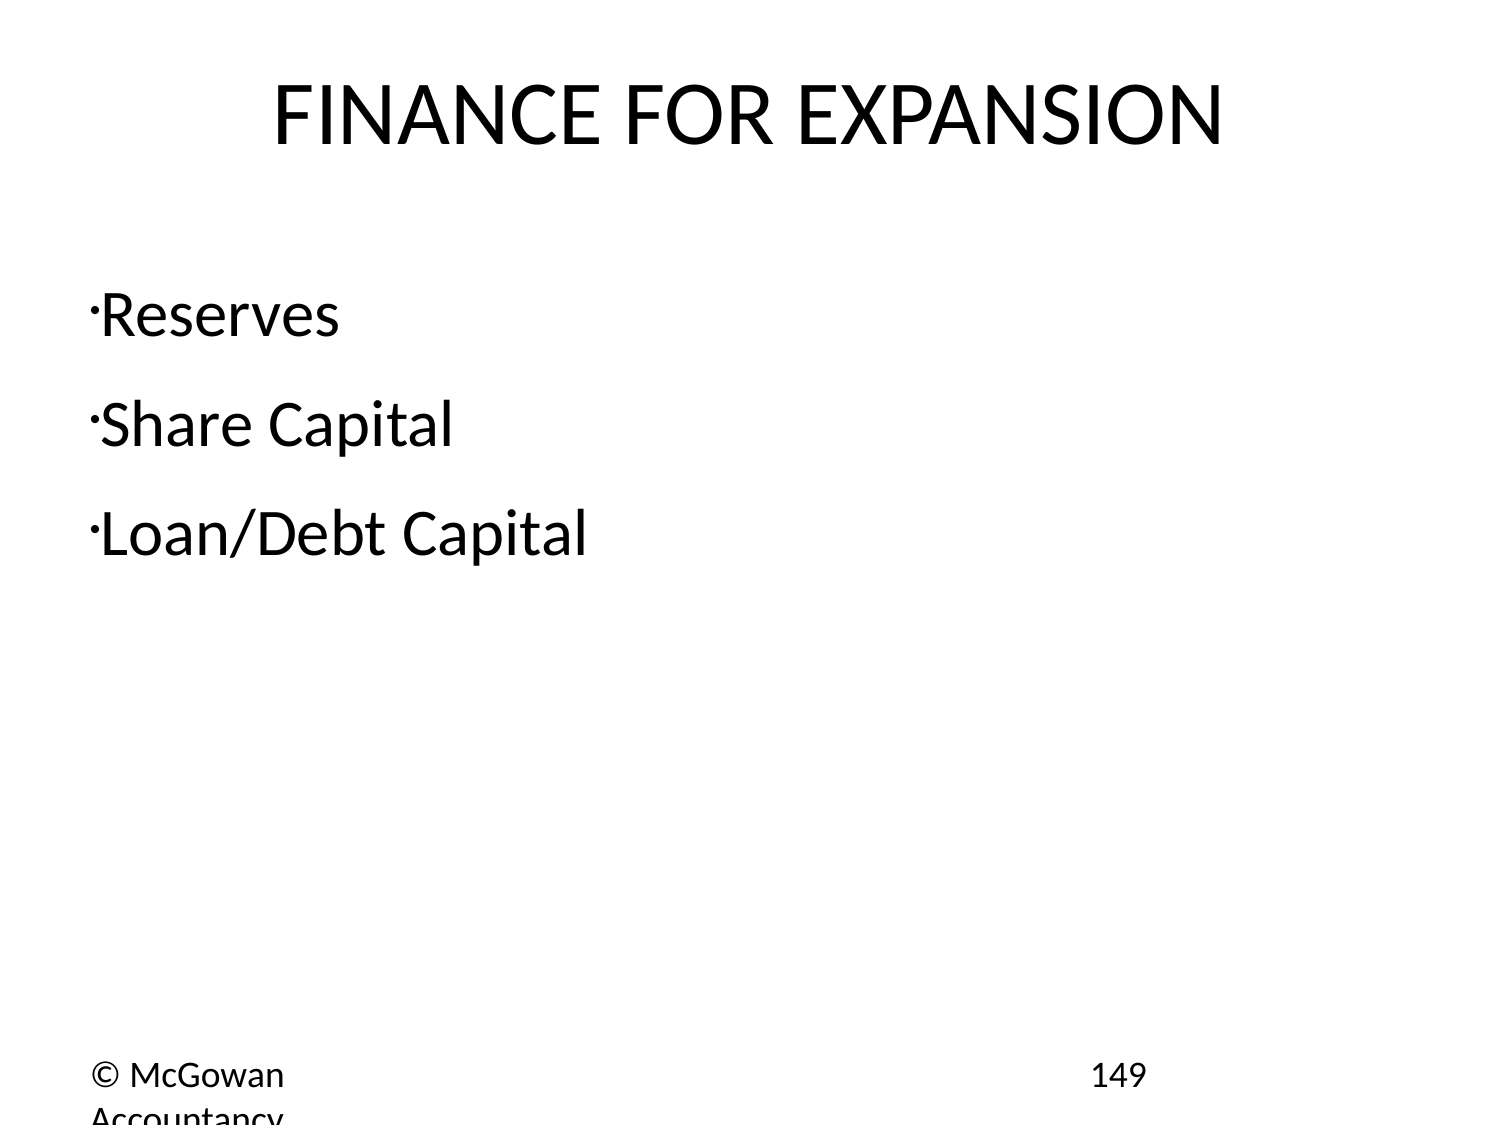

# FINANCE FOR EXPANSION
Reserves
Share Capital
Loan/Debt Capital
© McGowan Accountancy Services
149